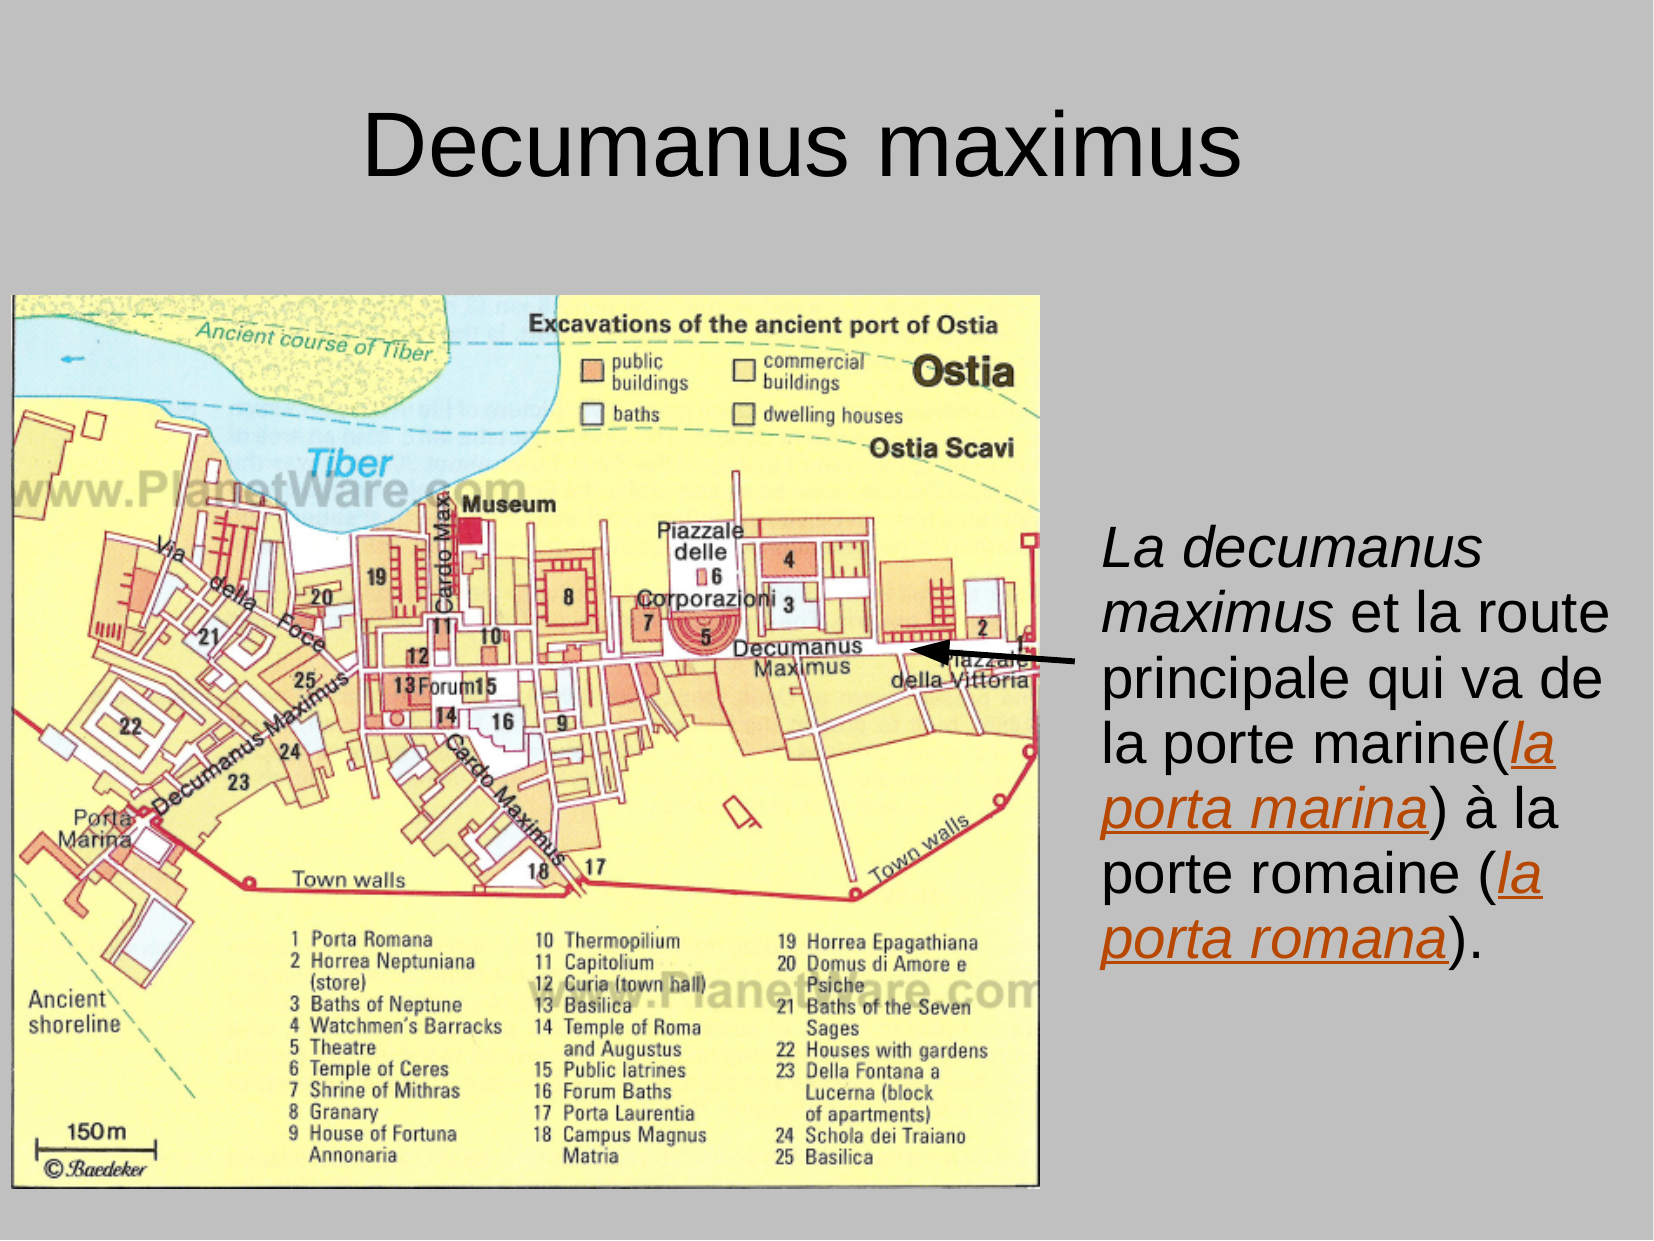

# Decumanus maximus
La decumanus maximus et la route principale qui va de la porte marine(la porta marina) à la porte romaine (la porta romana).